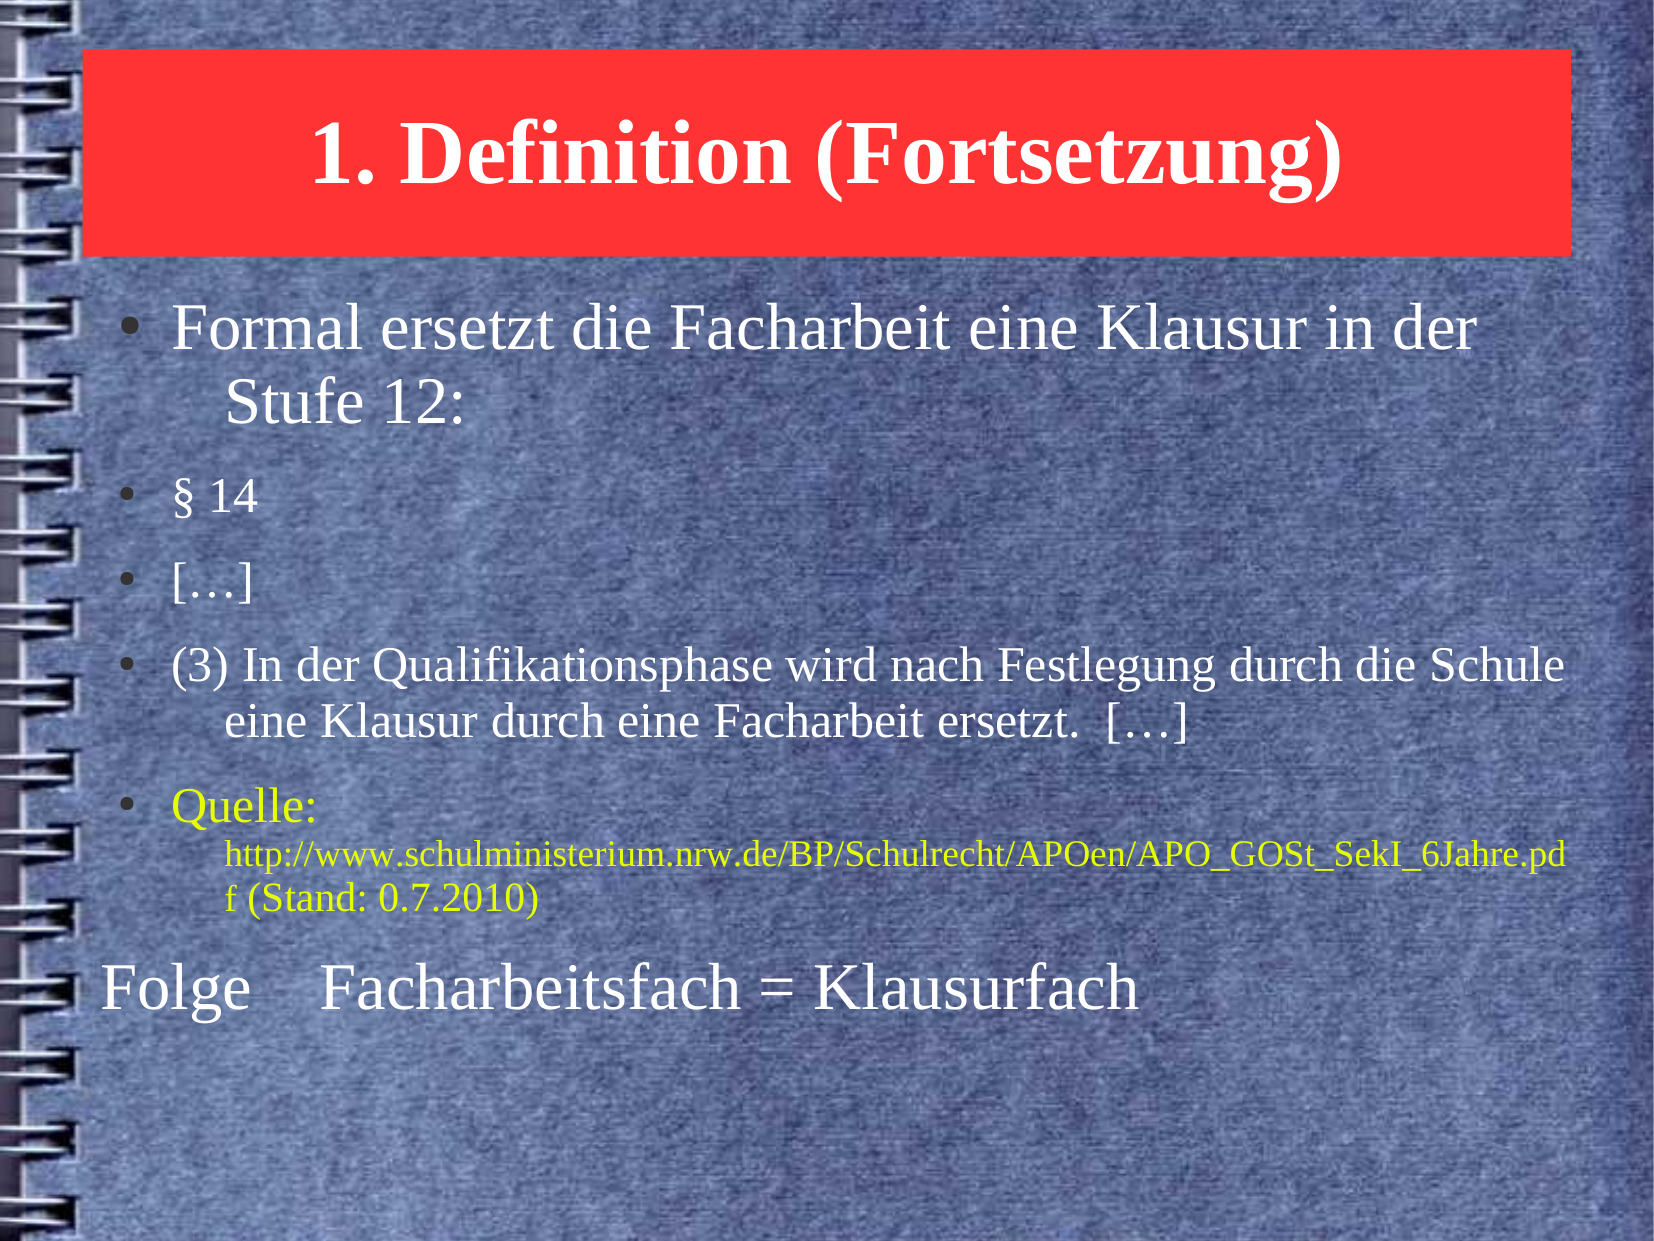

# 1. Definition (Fortsetzung)
Formal ersetzt die Facharbeit eine Klausur in der Stufe 12:
§ 14
[…]
(3) In der Qualifikationsphase wird nach Festlegung durch die Schule eine Klausur durch eine Facharbeit ersetzt. […]
Quelle: http://www.schulministerium.nrw.de/BP/Schulrecht/APOen/APO_GOSt_SekI_6Jahre.pdf (Stand: 0.7.2010)
Folge Facharbeitsfach = Klausurfach